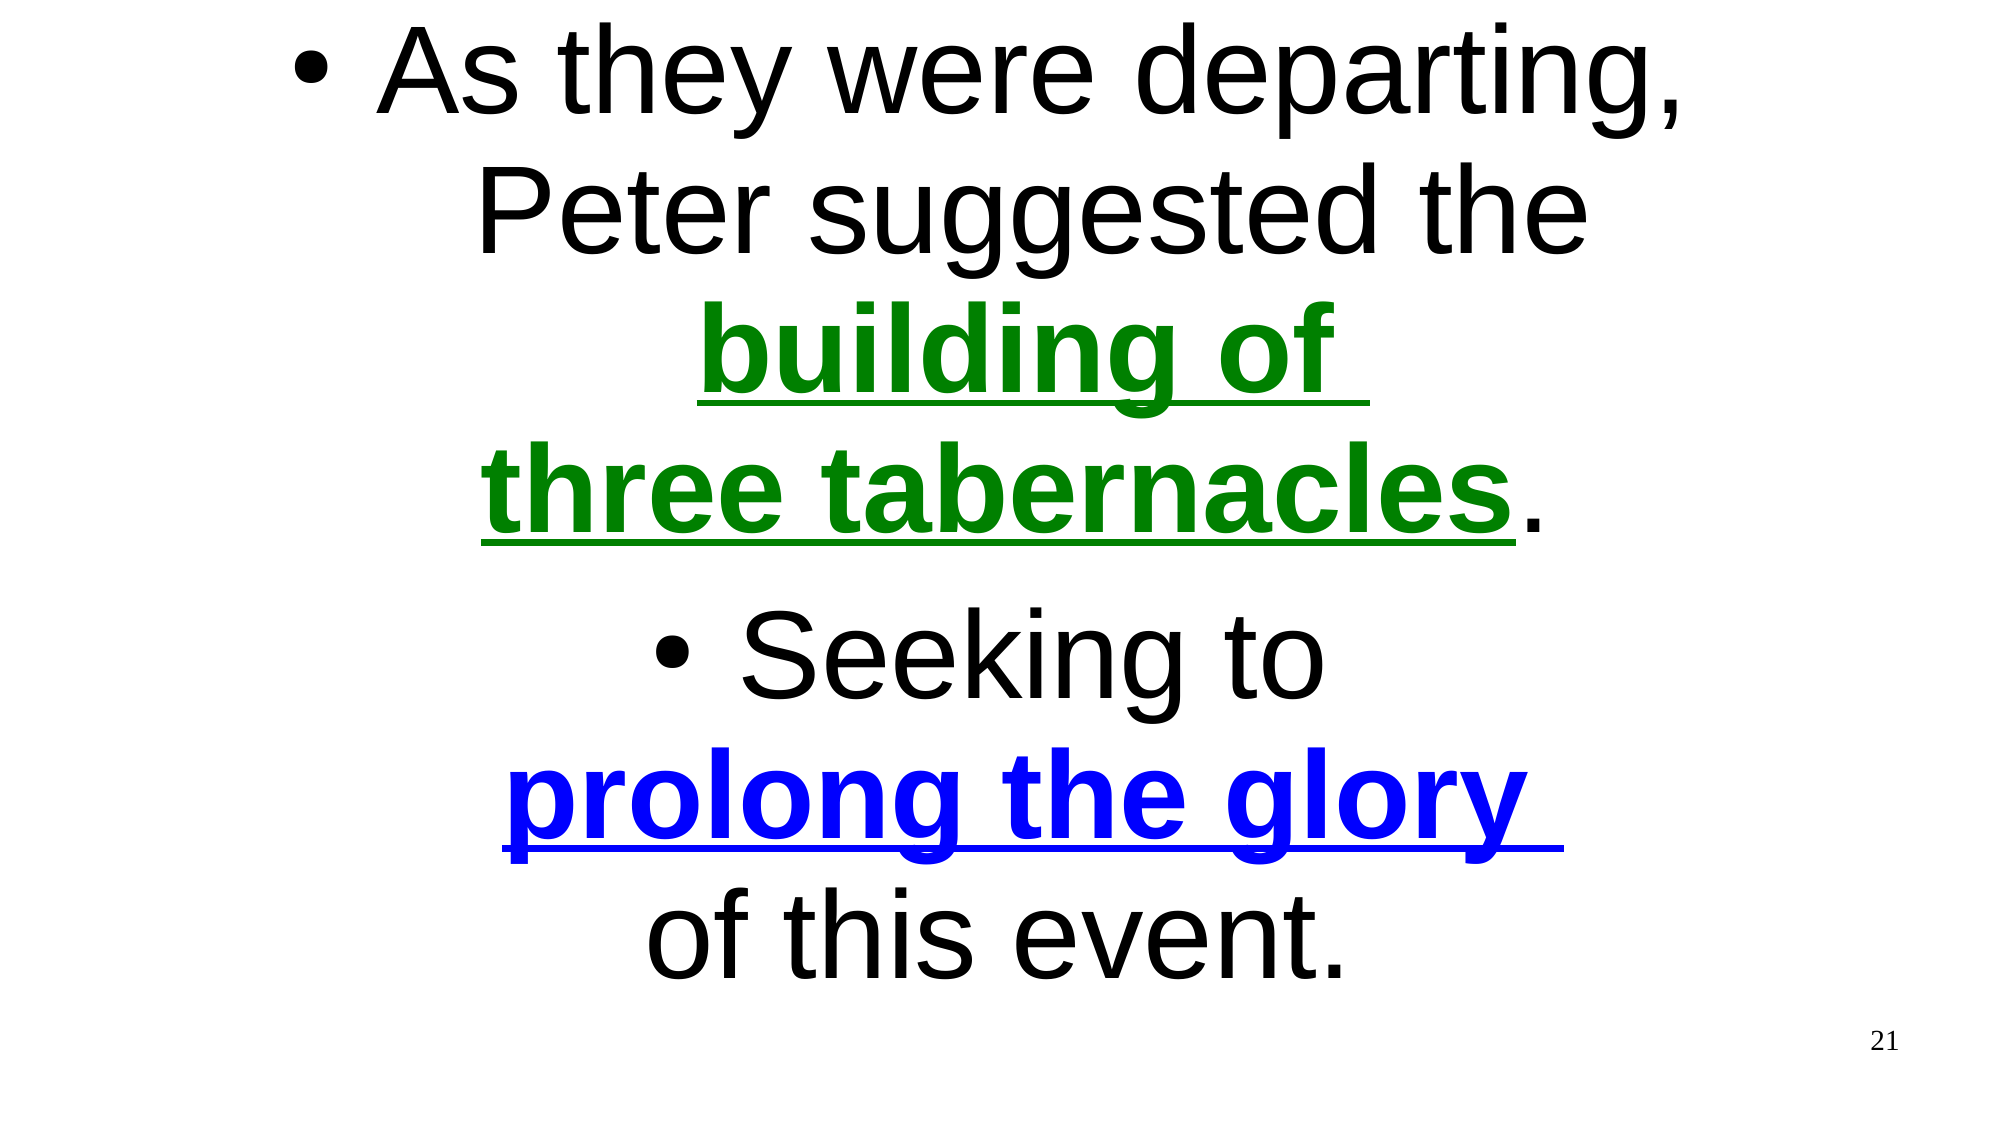

# As they were departing, Peter suggested the building of three tabernacles.
 Seeking to
prolong the glory
of this event.
21